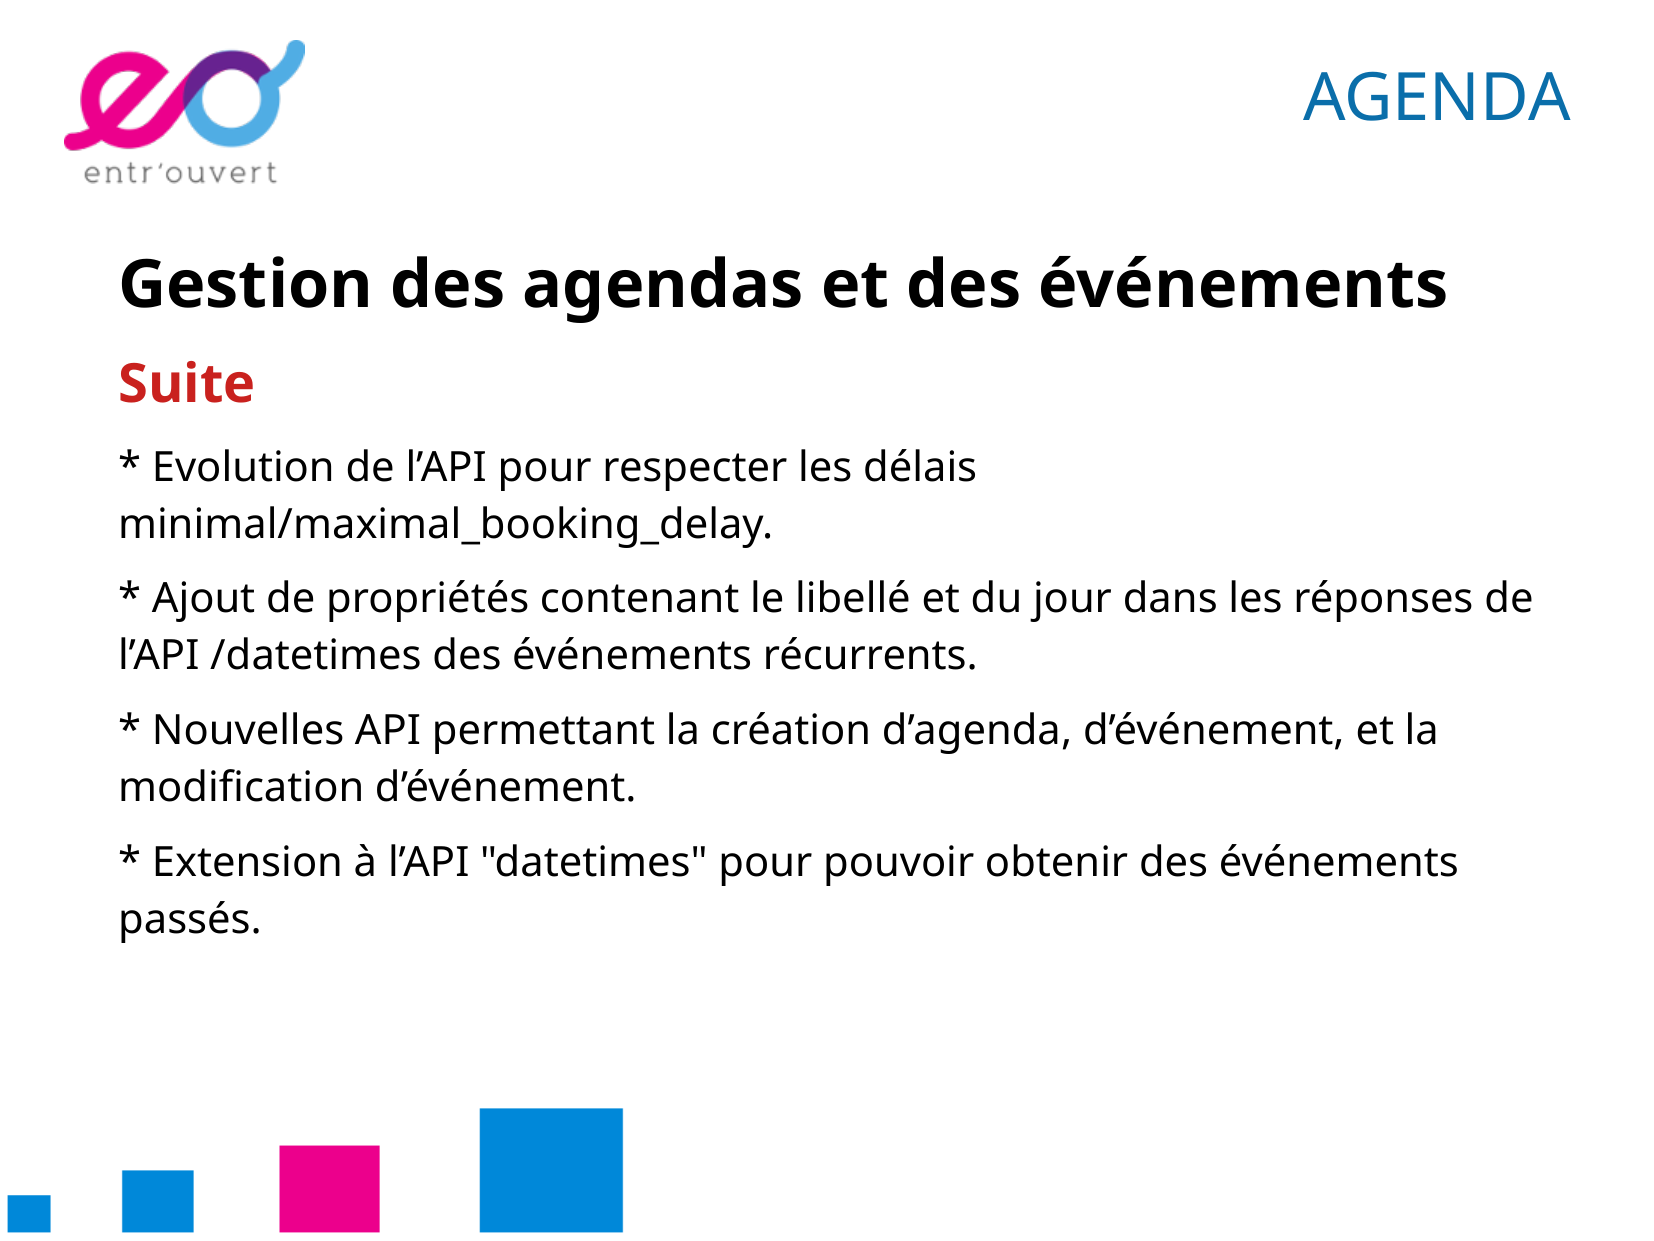

# Agenda
Gestion des agendas et des événements
Suite
* Evolution de l’API pour respecter les délais minimal/maximal_booking_delay.
* Ajout de propriétés contenant le libellé et du jour dans les réponses de l’API /datetimes des événements récurrents.
* Nouvelles API permettant la création d’agenda, d’événement, et la modification d’événement.
* Extension à l’API "datetimes" pour pouvoir obtenir des événements passés.